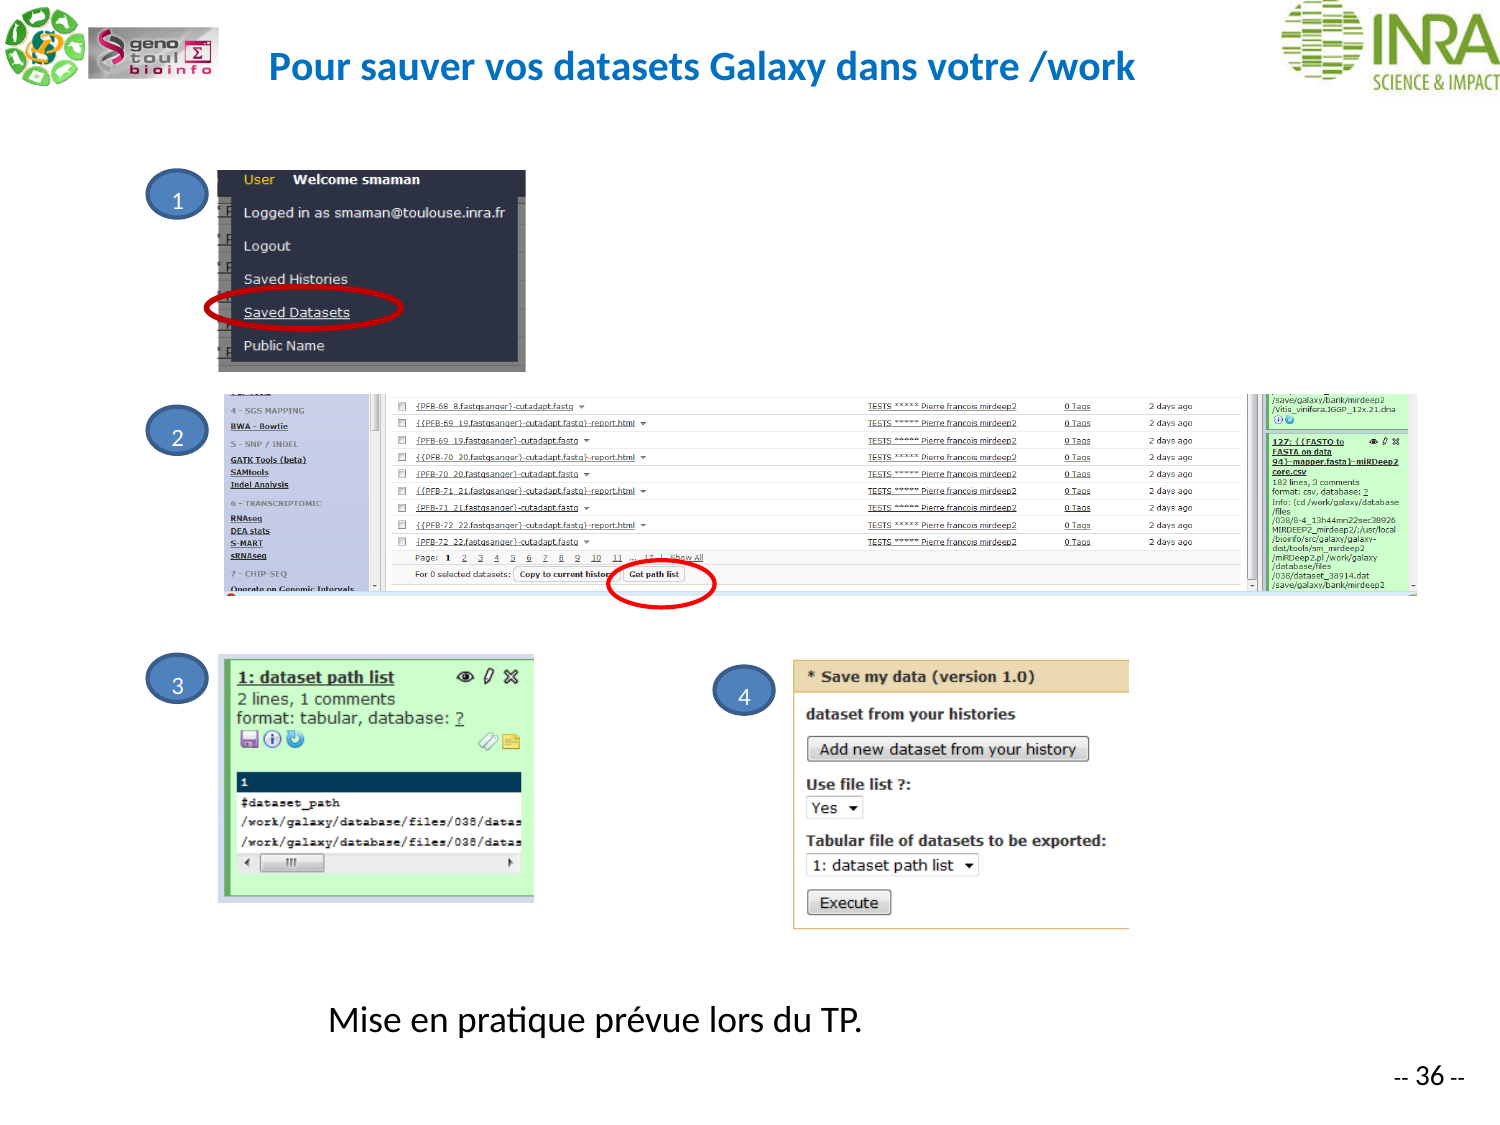

Pour sauver vos datasets Galaxy dans votre /work
1
2
3
4
Mise en pratique prévue lors du TP.